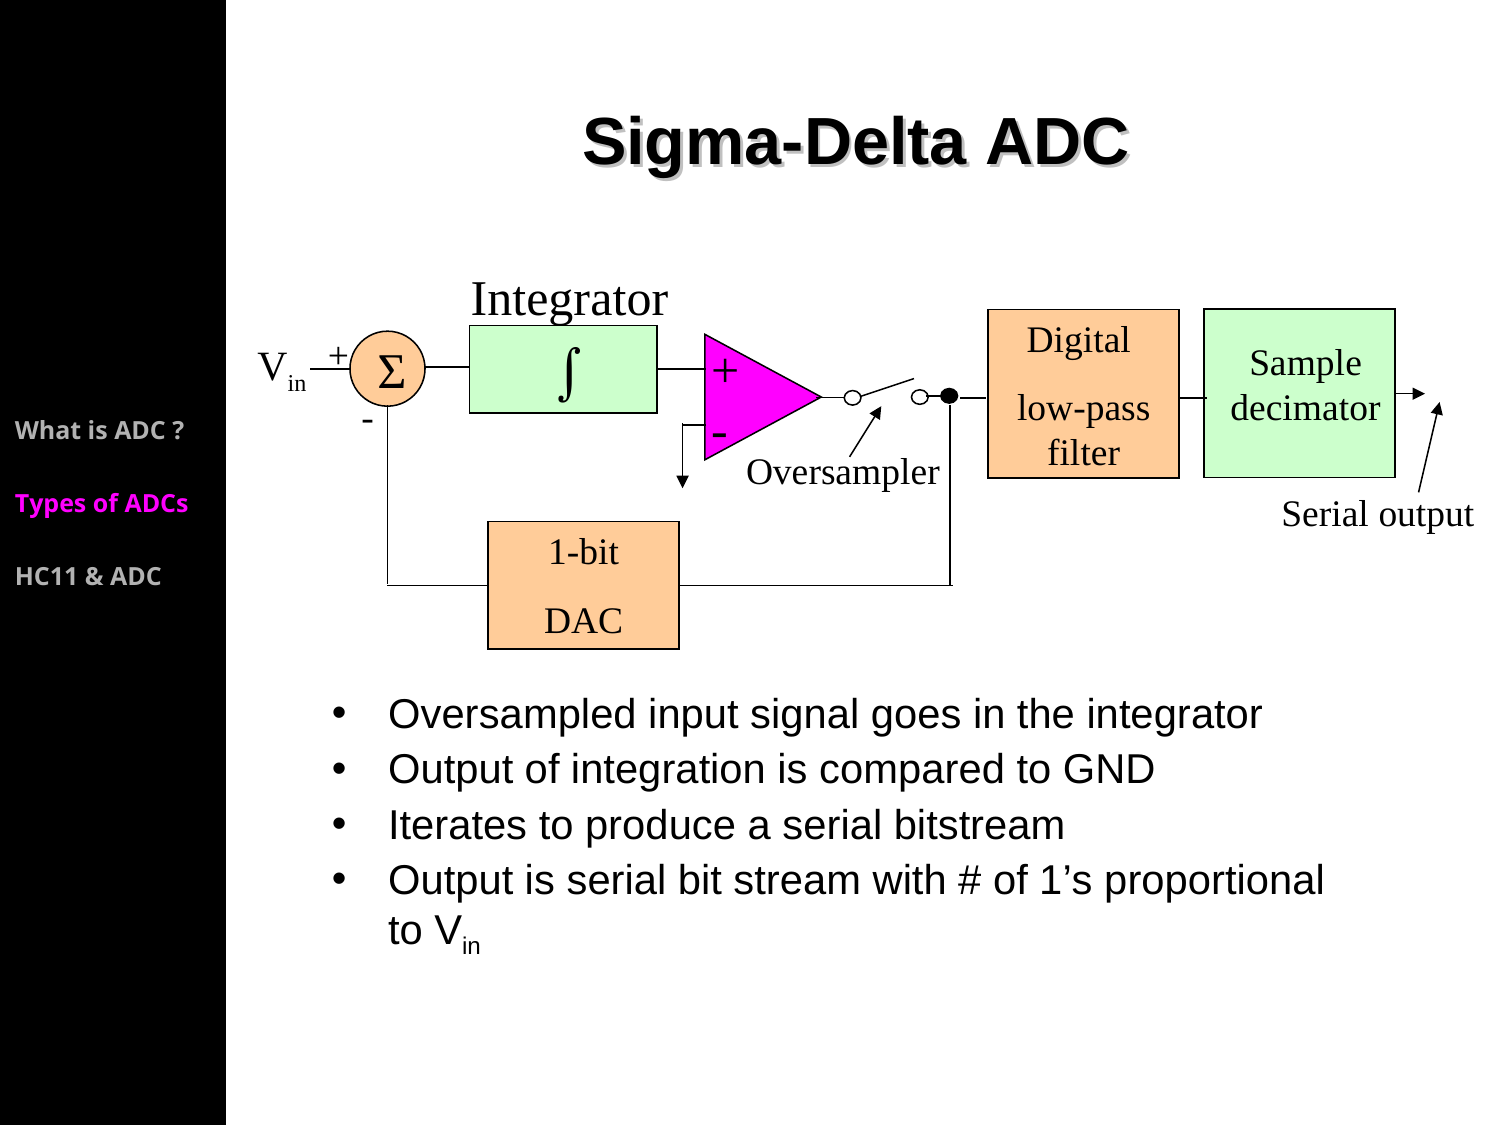

What is ADC ?
Types of ADCs
HC11 & ADC
Sigma-Delta ADC
Integrator
Digital
low-pass filter
Sample decimator
+
+-
Vin
Σ
-
1-bit
DAC
Oversampler
Serial output
# Oversampled input signal goes in the integrator
Output of integration is compared to GND
Iterates to produce a serial bitstream
Output is serial bit stream with # of 1’s proportional to Vin